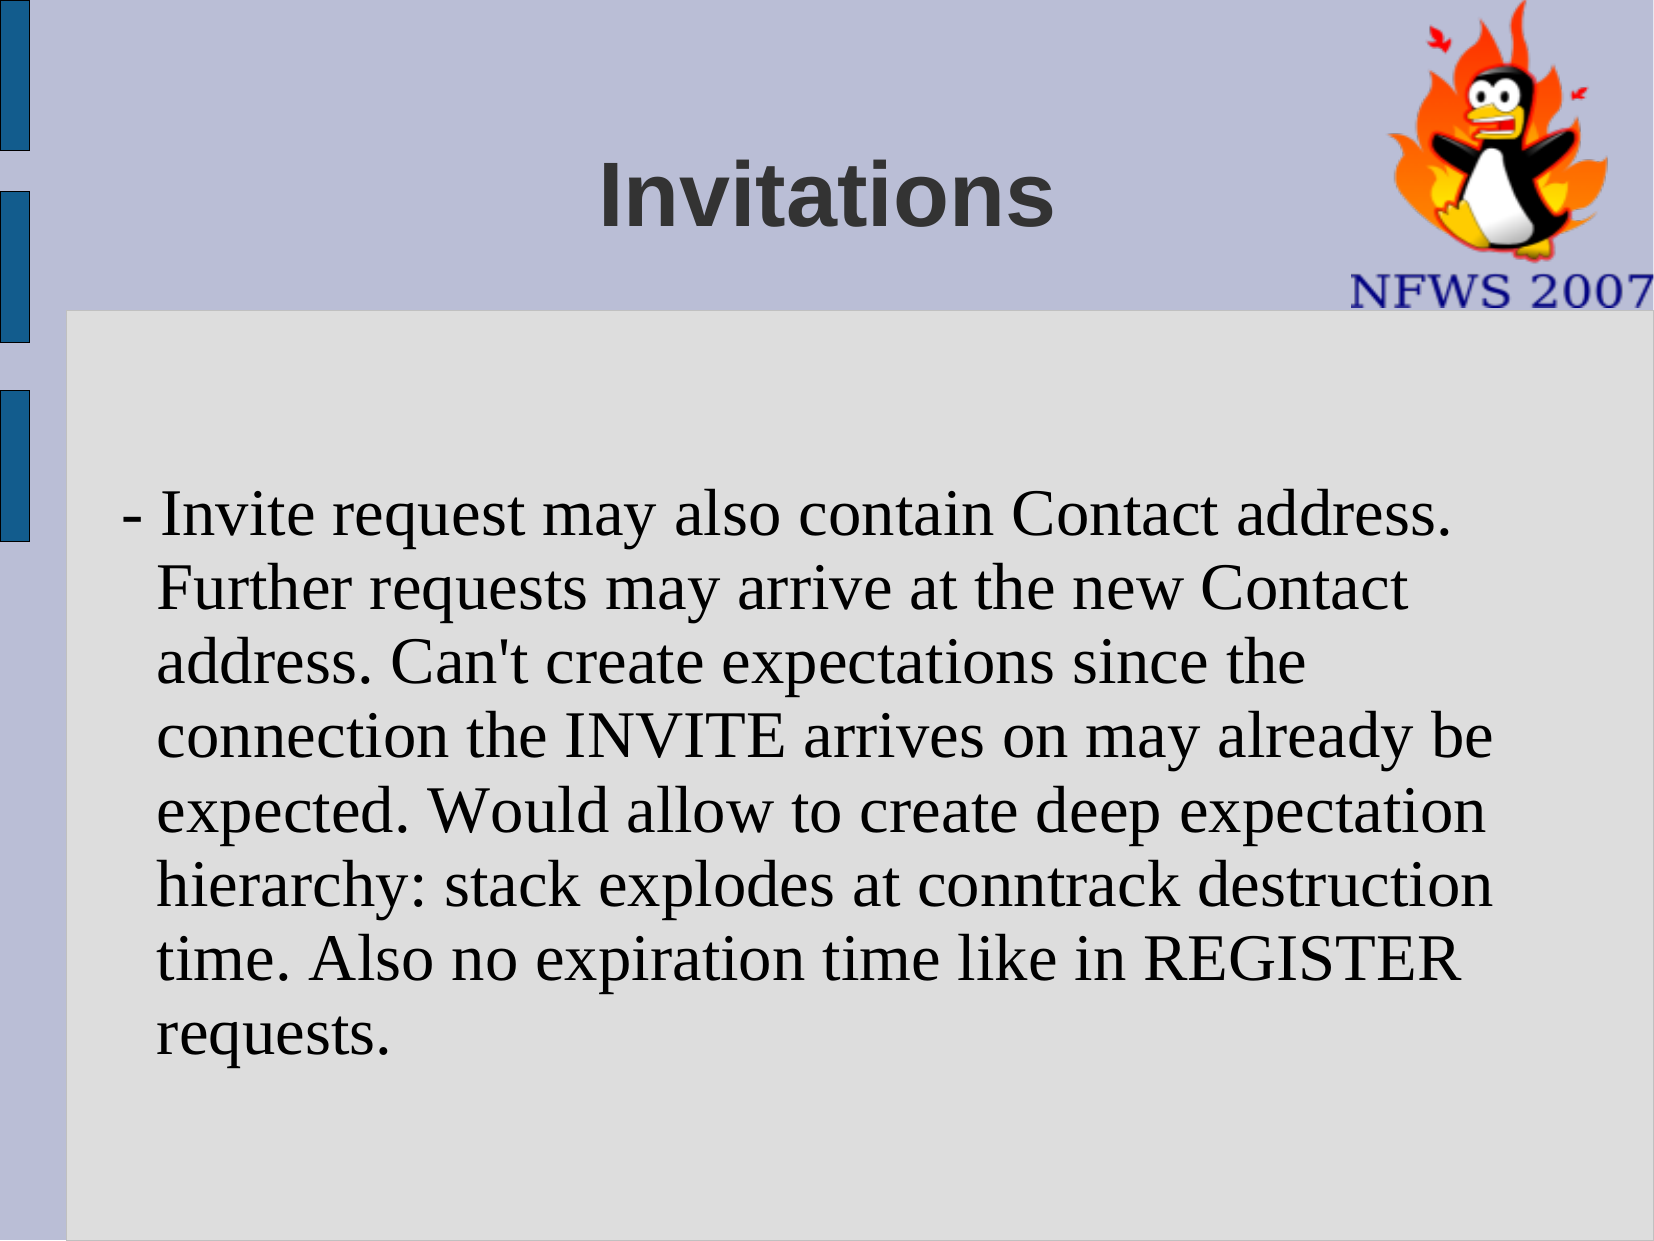

# Invitations
- Invite request may also contain Contact address. Further requests may arrive at the new Contact address. Can't create expectations since the connection the INVITE arrives on may already be expected. Would allow to create deep expectation hierarchy: stack explodes at conntrack destruction time. Also no expiration time like in REGISTER requests.